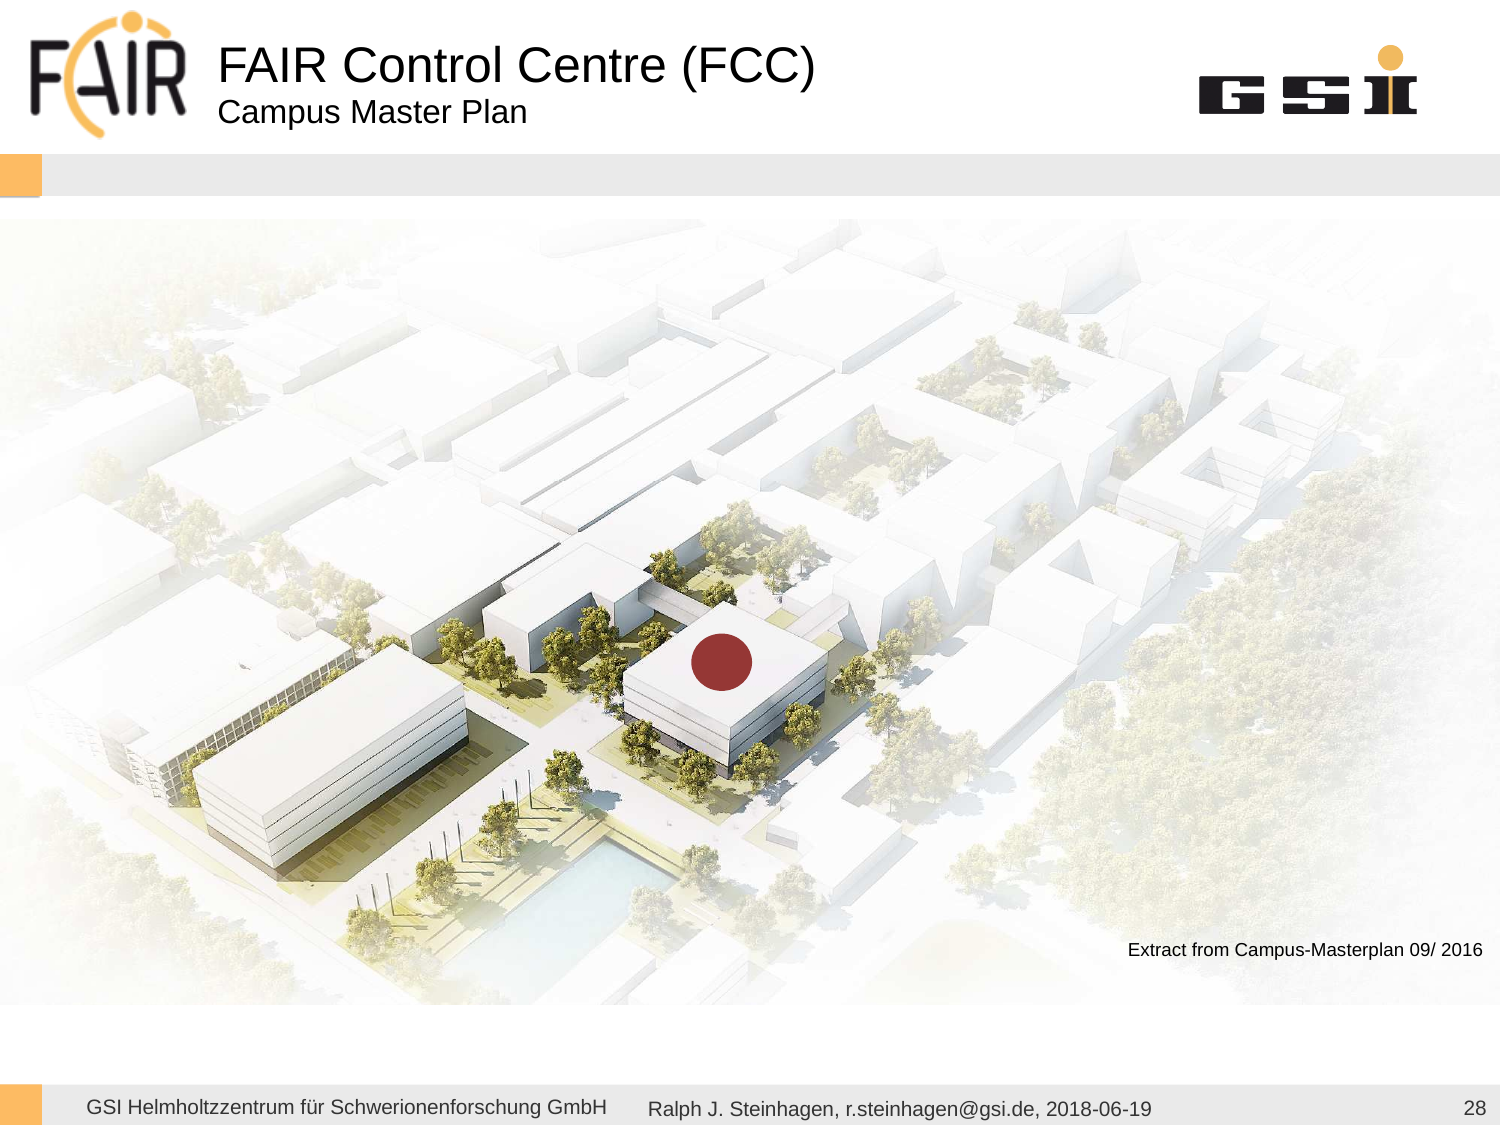

# FAIR Control Centre (FCC) Campus Master Plan
Extract from Campus-Masterplan 09/ 2016